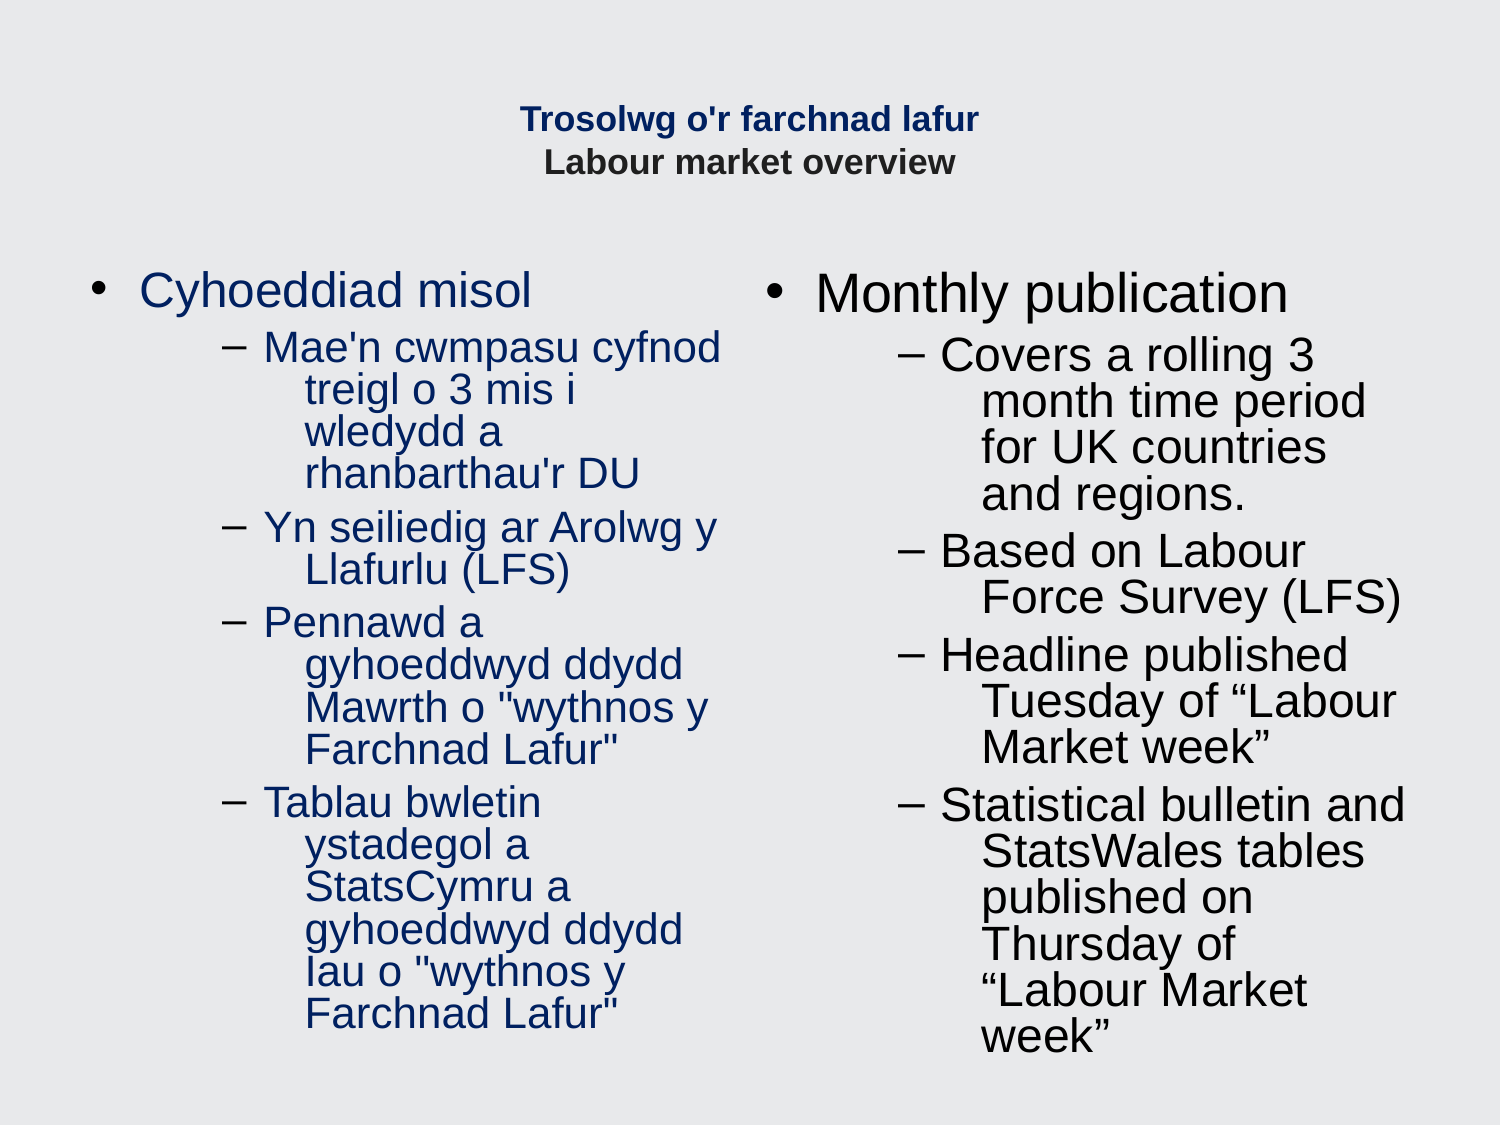

Trosolwg o'r farchnad lafur
Labour market overview
Cyhoeddiad misol
Mae'n cwmpasu cyfnod treigl o 3 mis i wledydd a rhanbarthau'r DU
Yn seiliedig ar Arolwg y Llafurlu (LFS)
Pennawd a gyhoeddwyd ddydd Mawrth o "wythnos y Farchnad Lafur"
Tablau bwletin ystadegol a StatsCymru a gyhoeddwyd ddydd Iau o "wythnos y Farchnad Lafur"
# Monthly publication
Covers a rolling 3 month time period for UK countries and regions.
Based on Labour Force Survey (LFS)
Headline published Tuesday of “Labour Market week”
Statistical bulletin and StatsWales tables published on Thursday of “Labour Market week”